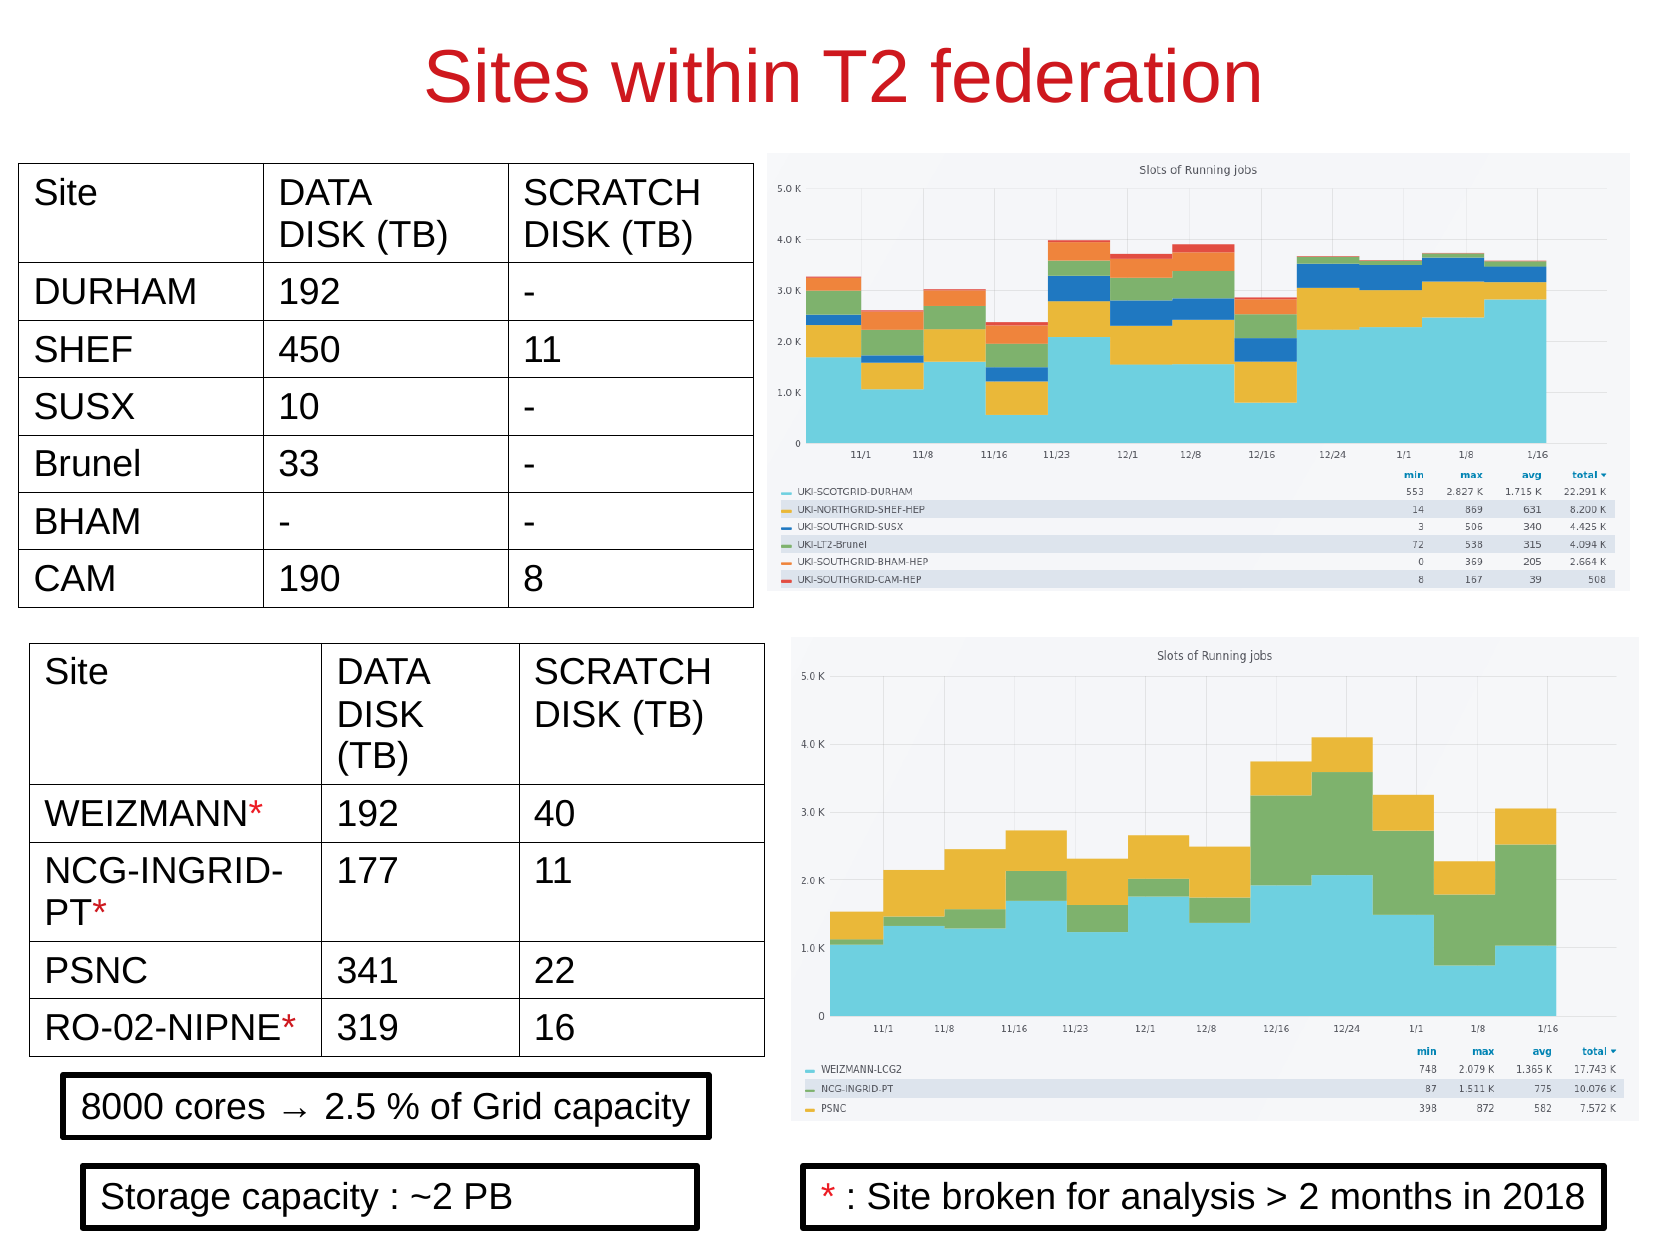

# Sites within T2 federation
| Site | DATA DISK (TB) | SCRATCH DISK (TB) |
| --- | --- | --- |
| DURHAM | 192 | - |
| SHEF | 450 | 11 |
| SUSX | 10 | - |
| Brunel | 33 | - |
| BHAM | - | - |
| CAM | 190 | 8 |
| Site | DATA DISK (TB) | SCRATCH DISK (TB) |
| --- | --- | --- |
| WEIZMANN\* | 192 | 40 |
| NCG-INGRID-PT\* | 177 | 11 |
| PSNC | 341 | 22 |
| RO-02-NIPNE\* | 319 | 16 |
8000 cores → 2.5 % of Grid capacity
Storage capacity : ~2 PB
* : Site broken for analysis > 2 months in 2018